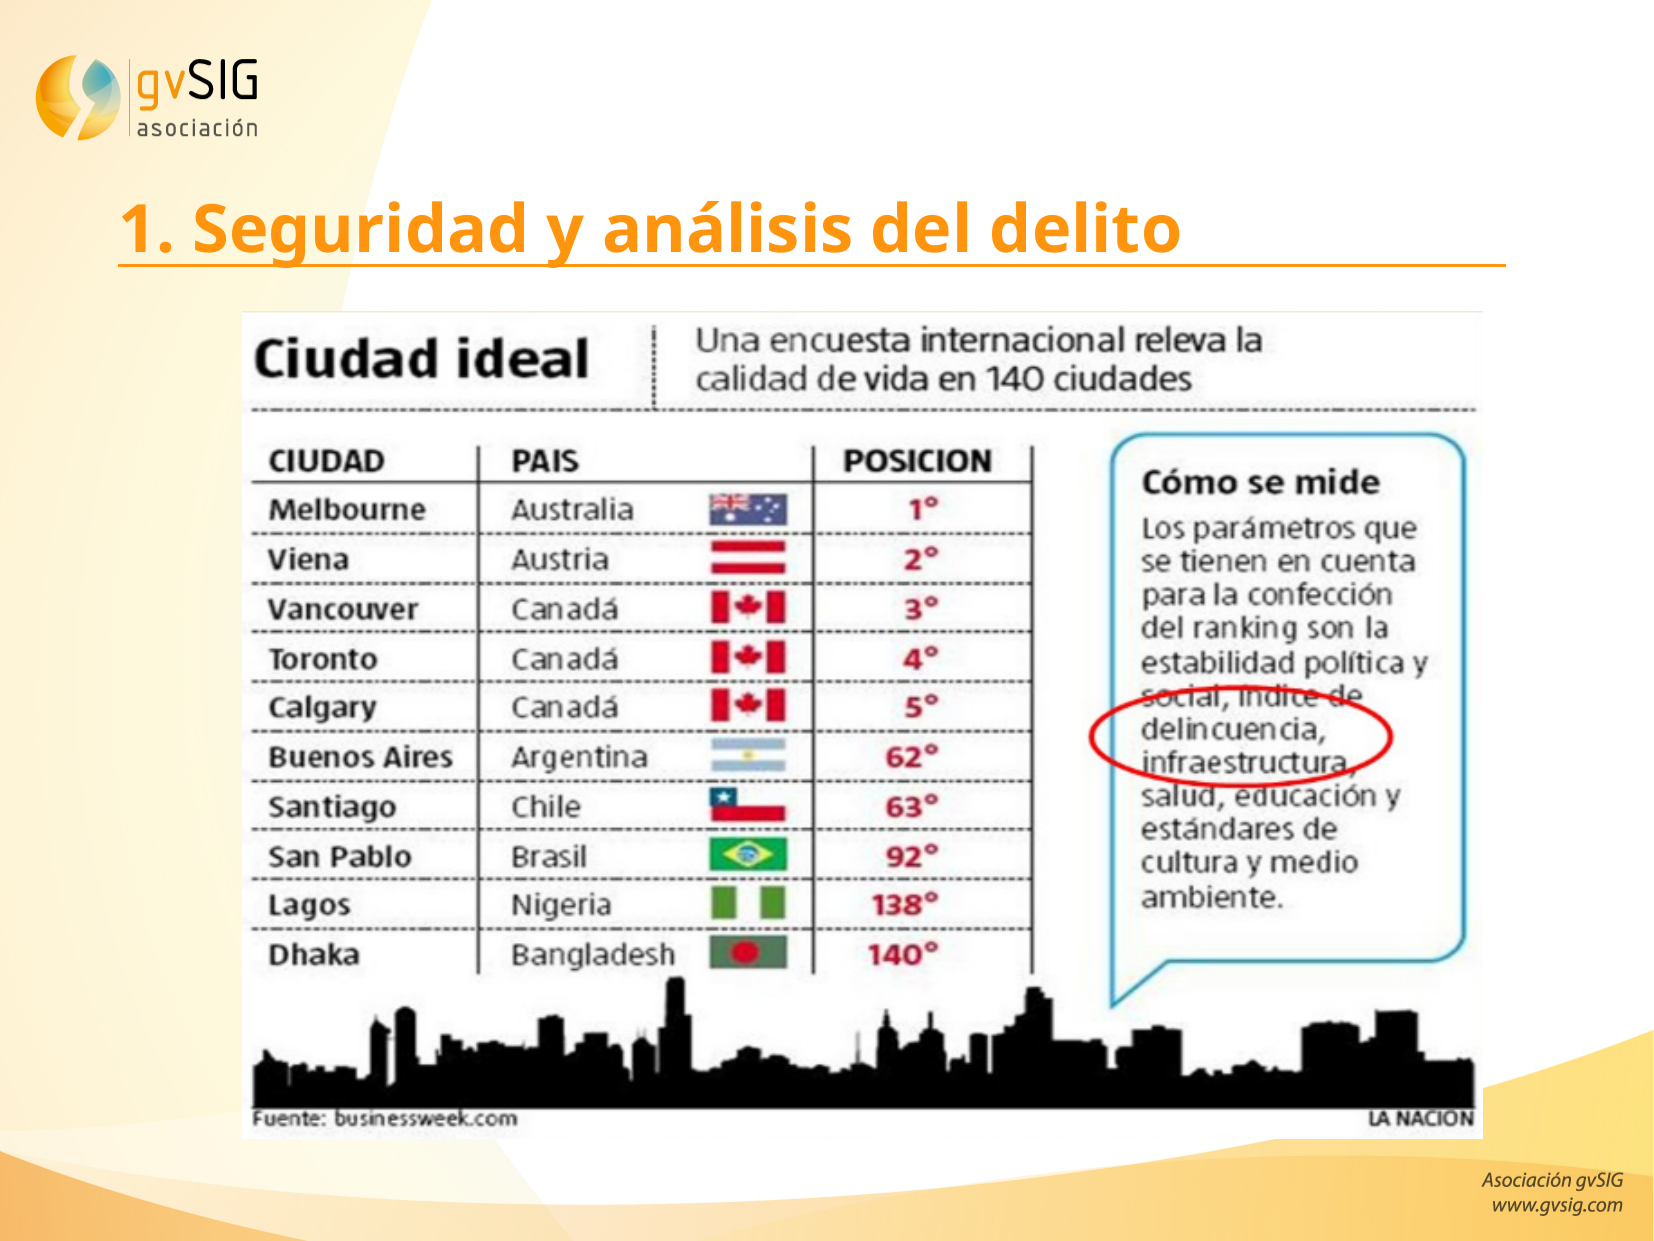

# 1. Seguridad y análisis del delito